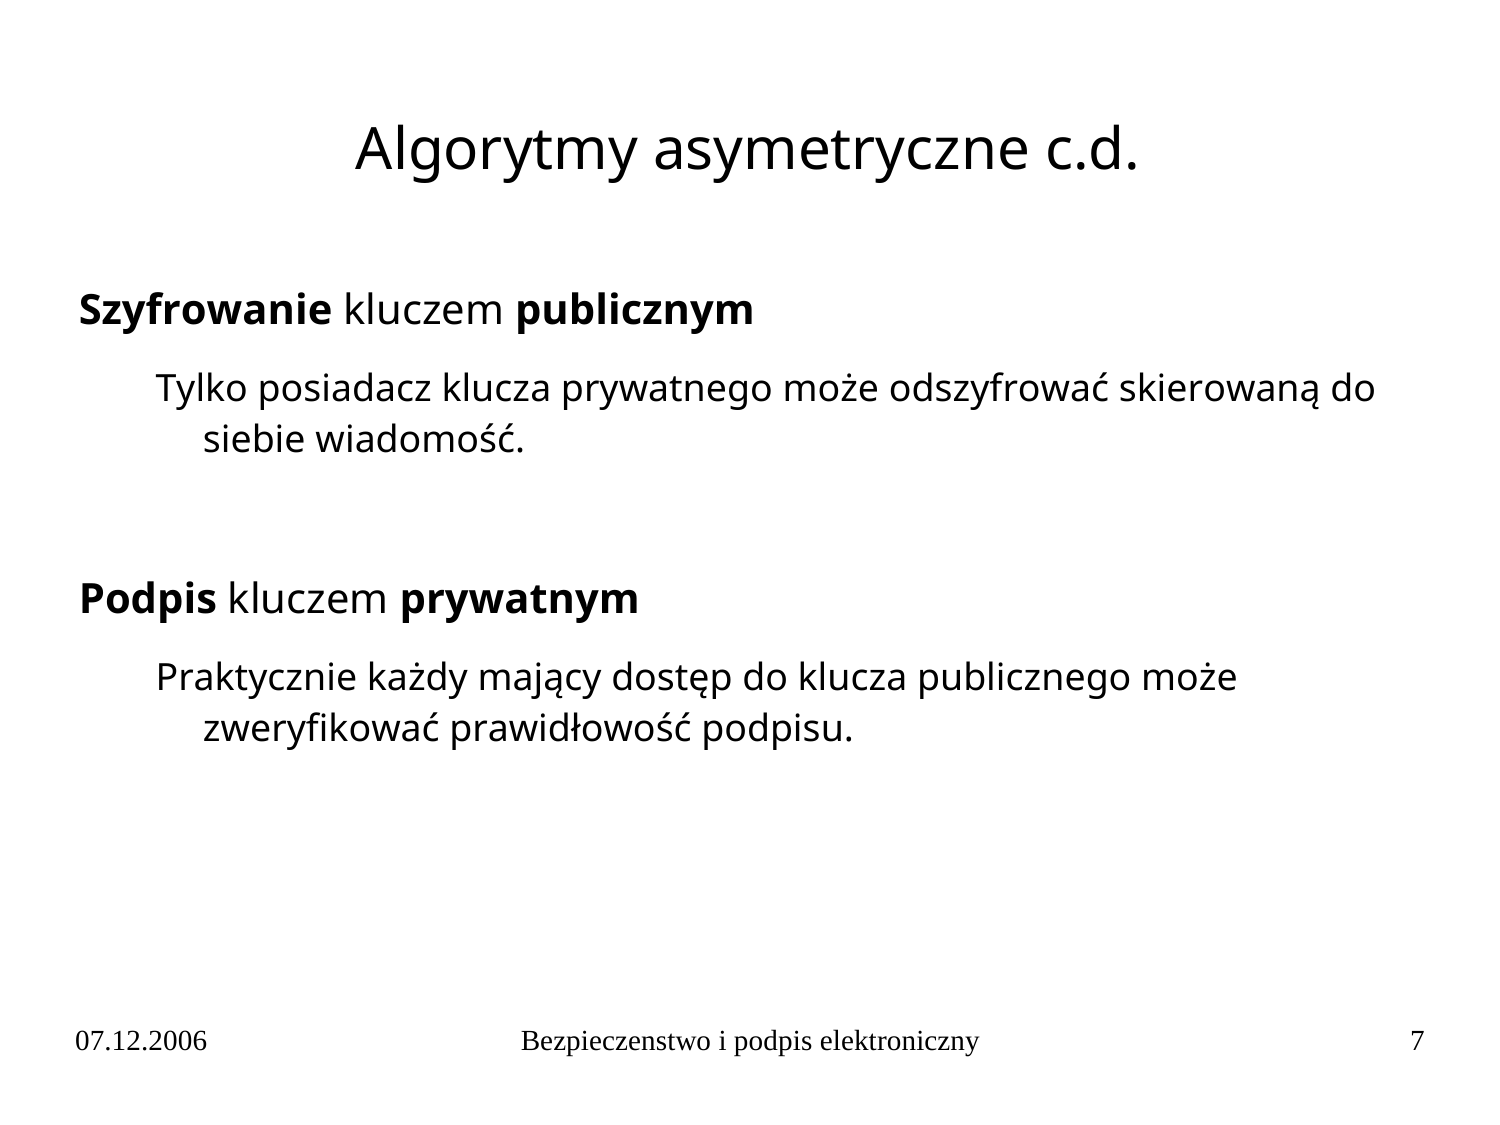

# Algorytmy asymetryczne c.d.
Szyfrowanie kluczem publicznym
Tylko posiadacz klucza prywatnego może odszyfrować skierowaną do siebie wiadomość.
Podpis kluczem prywatnym
Praktycznie każdy mający dostęp do klucza publicznego może zweryfikować prawidłowość podpisu.
07.12.2006
Bezpieczenstwo i podpis elektroniczny
7